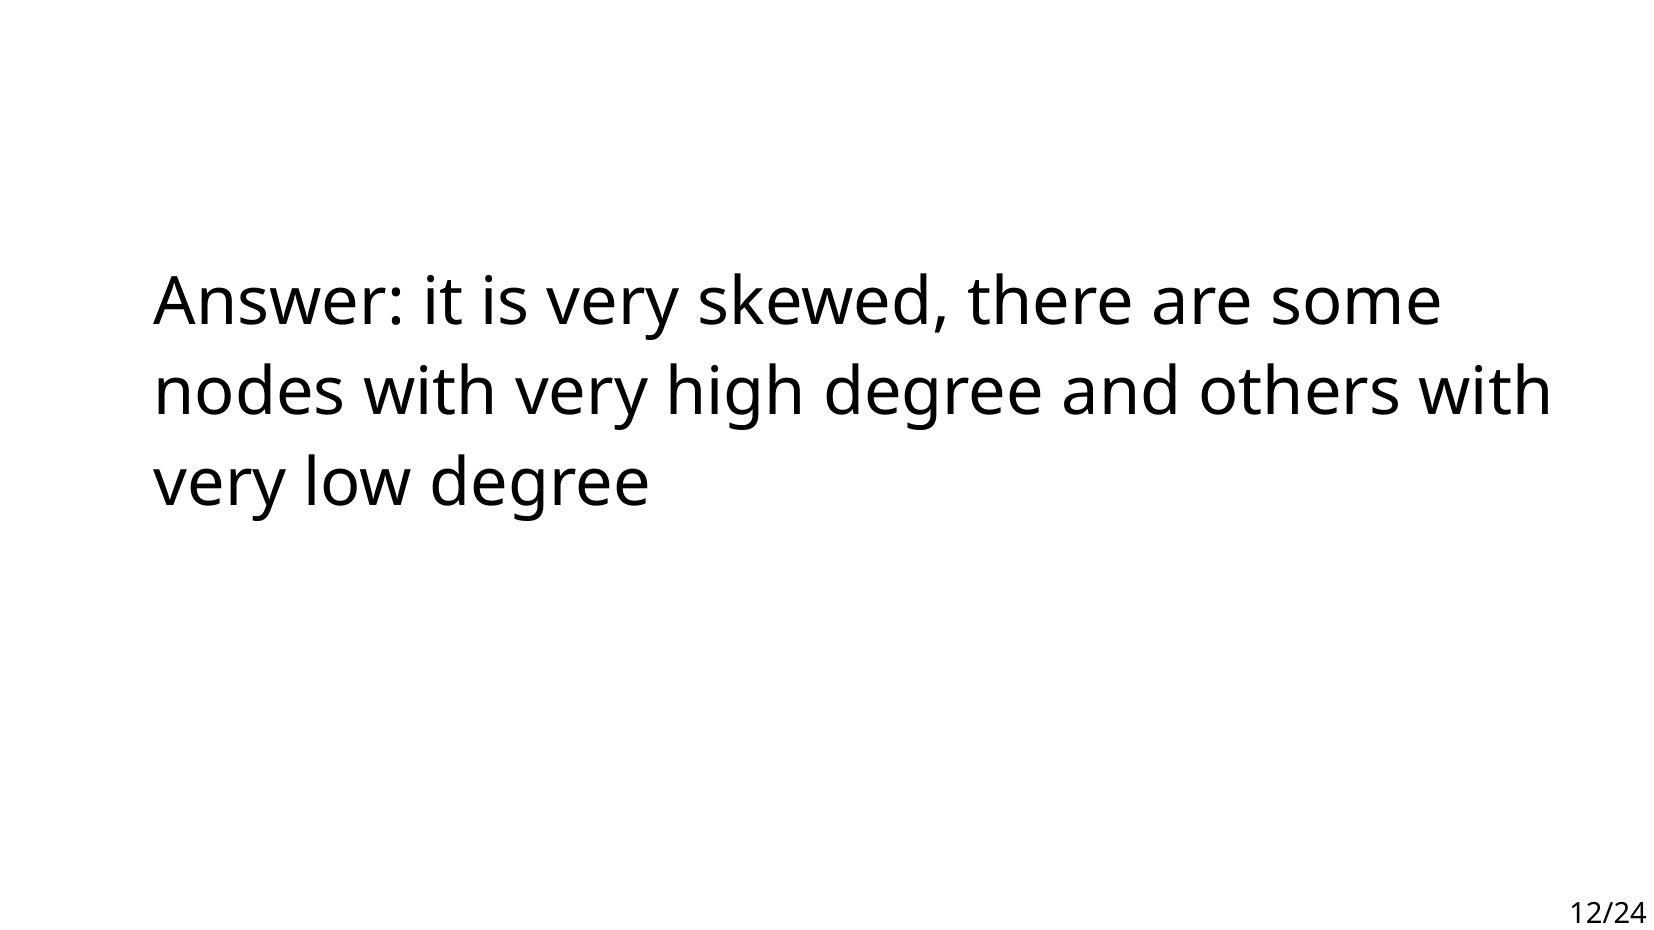

# Answer: it is very skewed, there are some nodes with very high degree and others with very low degree
12